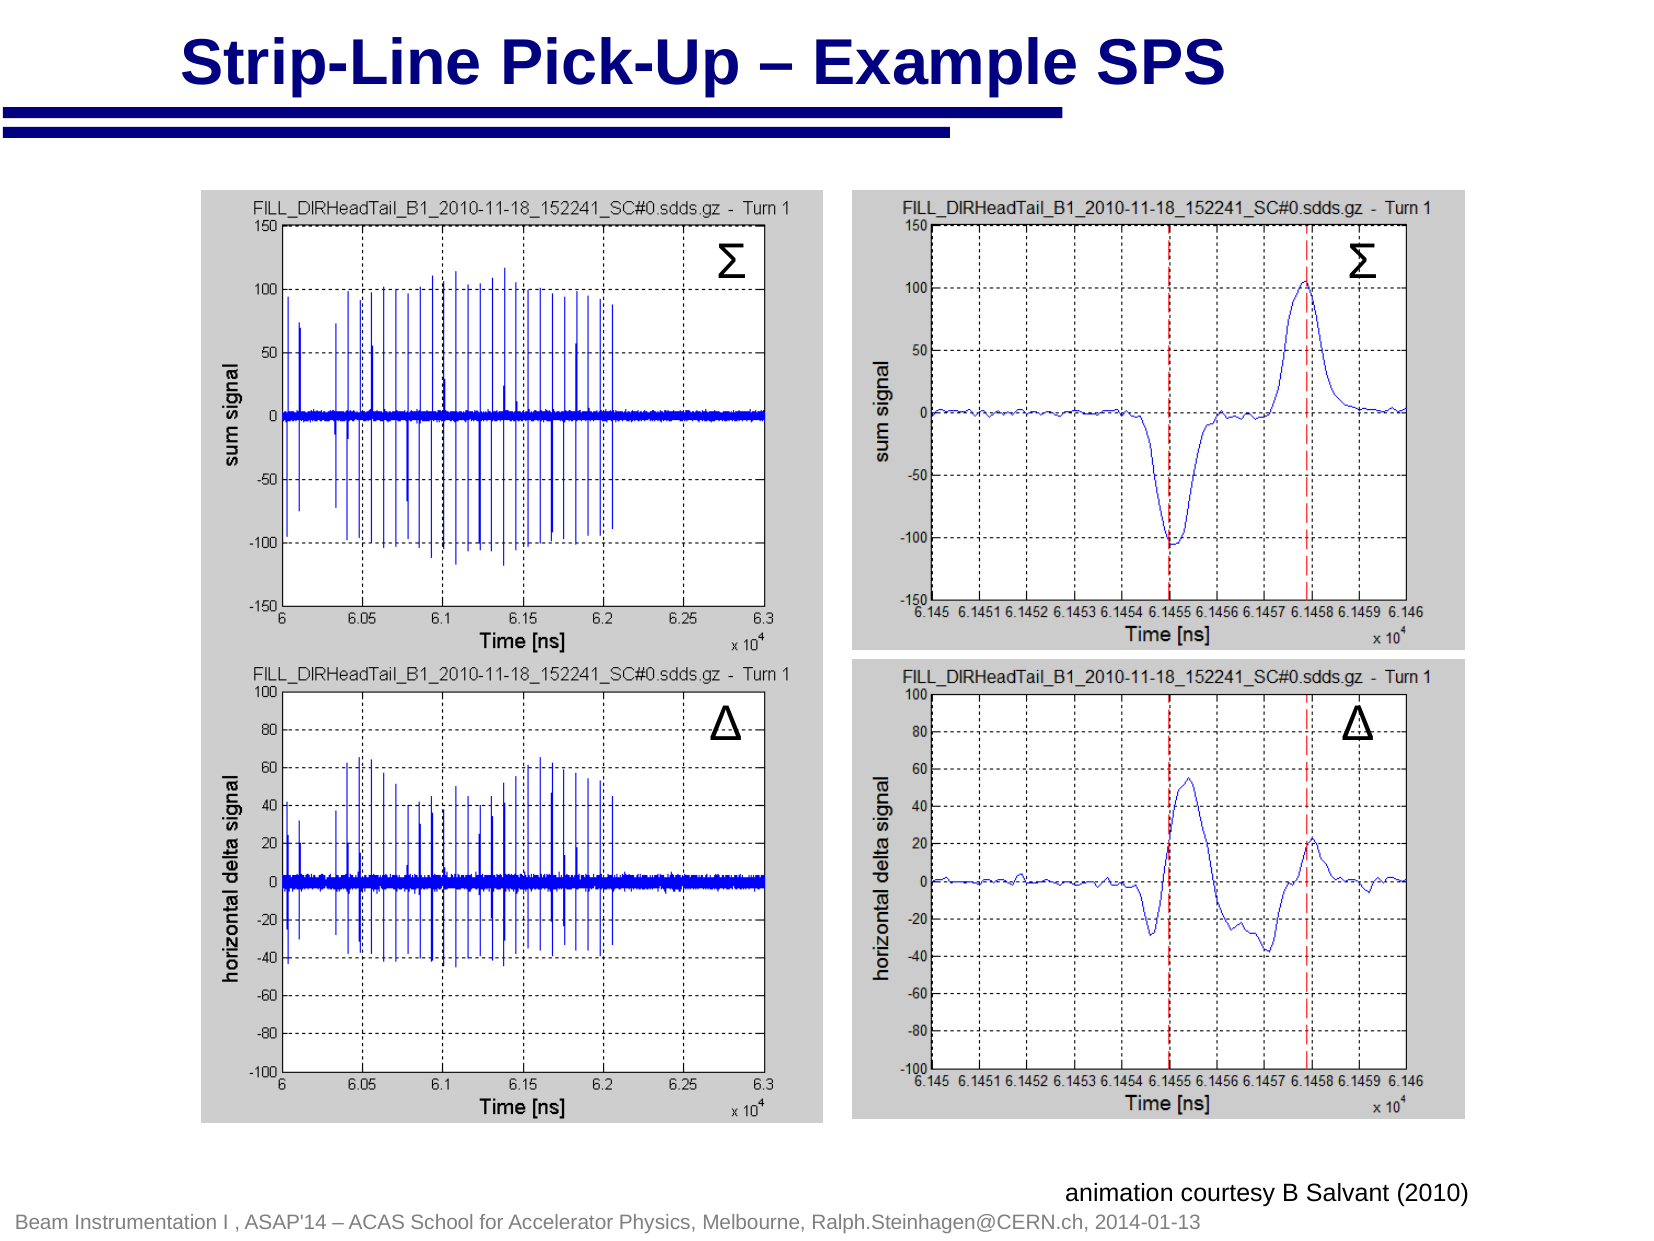

# Strip-Line Pick-Up – Example SPS
Σ
Σ
Δ
Δ
animation courtesy B Salvant (2010)